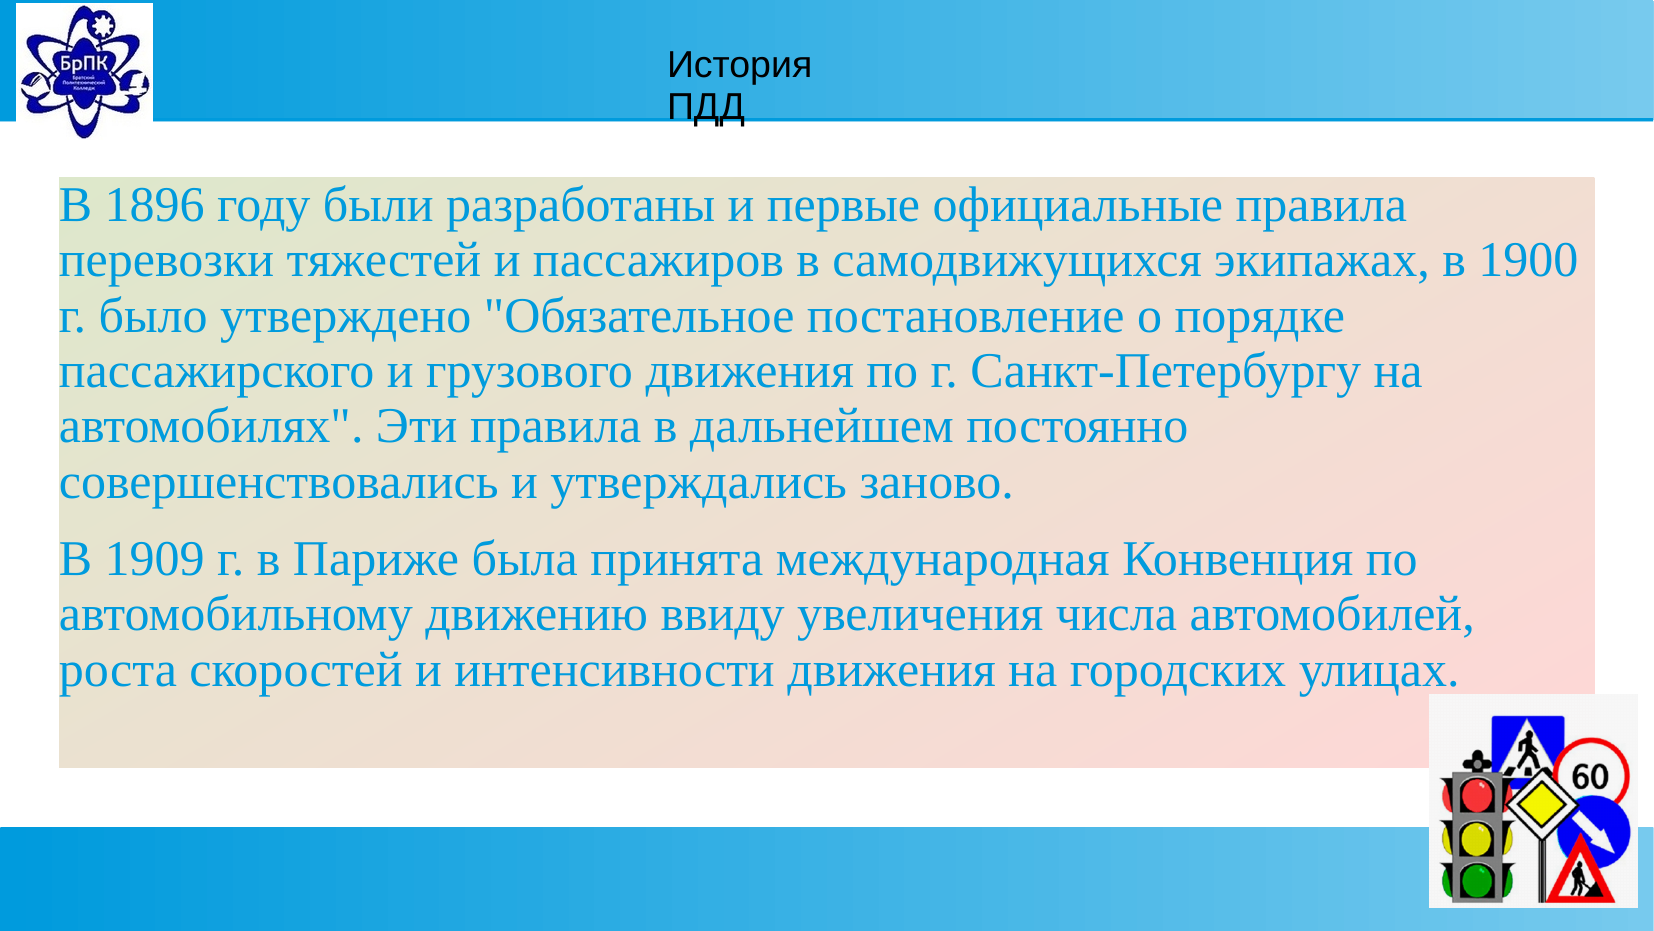

История ПДД
# В 1896 году были разработаны и первые официальные правила перевозки тяжестей и пассажиров в самодвижущихся экипажах, в 1900 г. было утверждено "Обязательное постановление о порядке пассажирского и грузового движения по г. Санкт-Петербургу на автомобилях". Эти правила в дальнейшем постоянно совершенствовались и утверждались заново.
В 1909 г. в Париже была принята международная Конвенция по автомобильному движению ввиду увеличения числа автомобилей, роста скоростей и интенсивности движения на городских улицах.
6